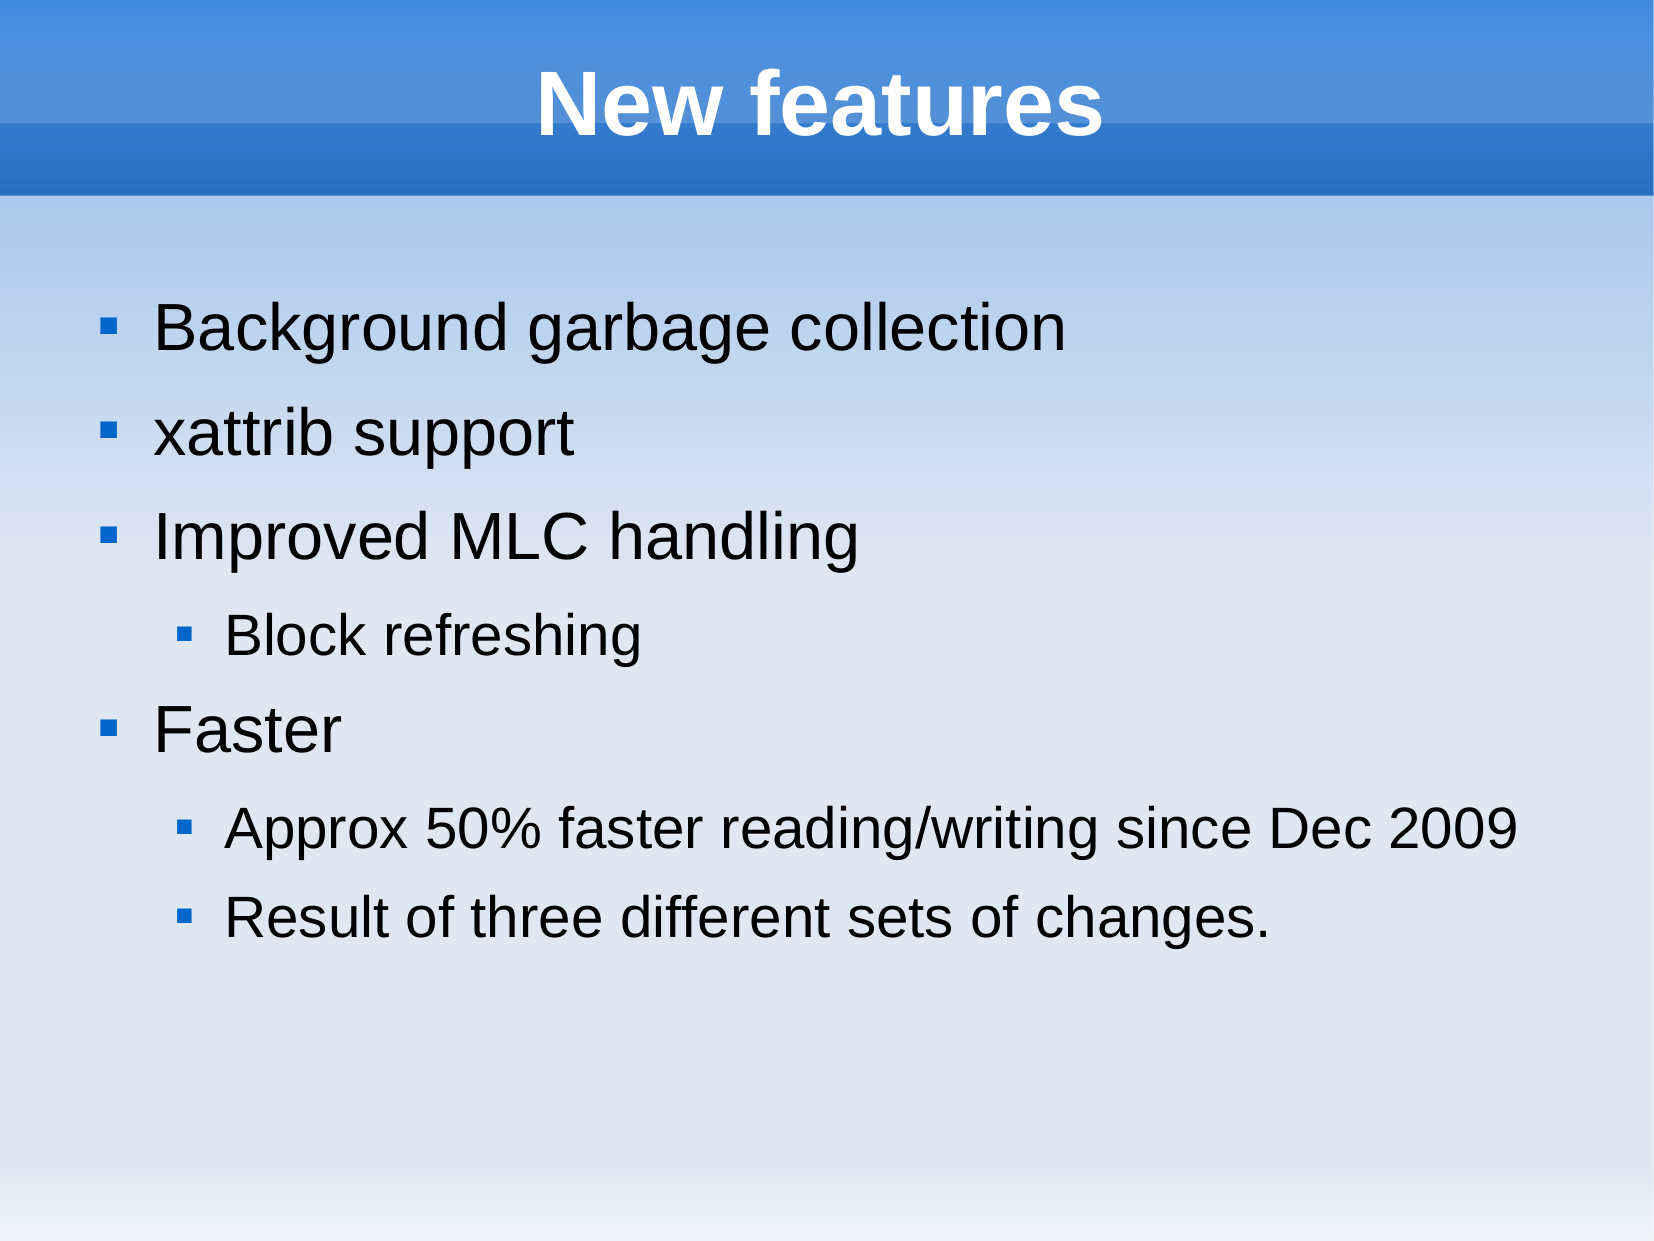

# New features
Background garbage collection
xattrib support
Improved MLC handling
Block refreshing
Faster
Approx 50% faster reading/writing since Dec 2009
Result of three different sets of changes.